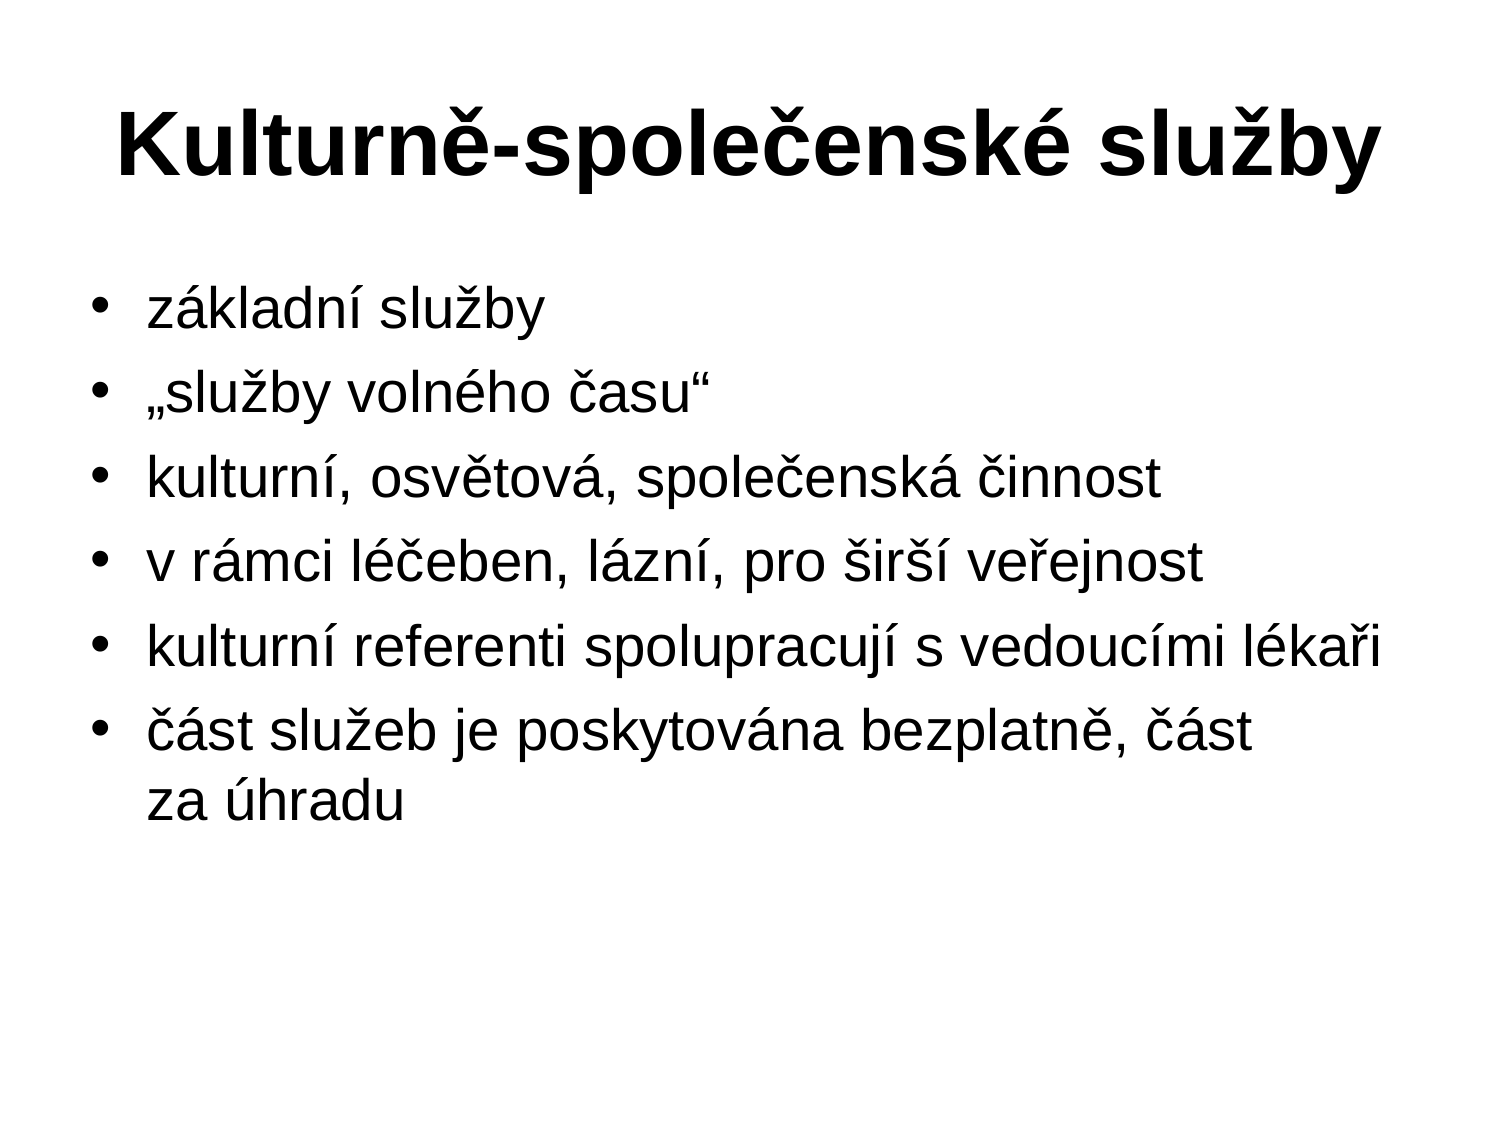

# Kulturně-společenské služby
základní služby
„služby volného času“
kulturní, osvětová, společenská činnost
v rámci léčeben, lázní, pro širší veřejnost
kulturní referenti spolupracují s vedoucími lékaři
část služeb je poskytována bezplatně, část
za úhradu